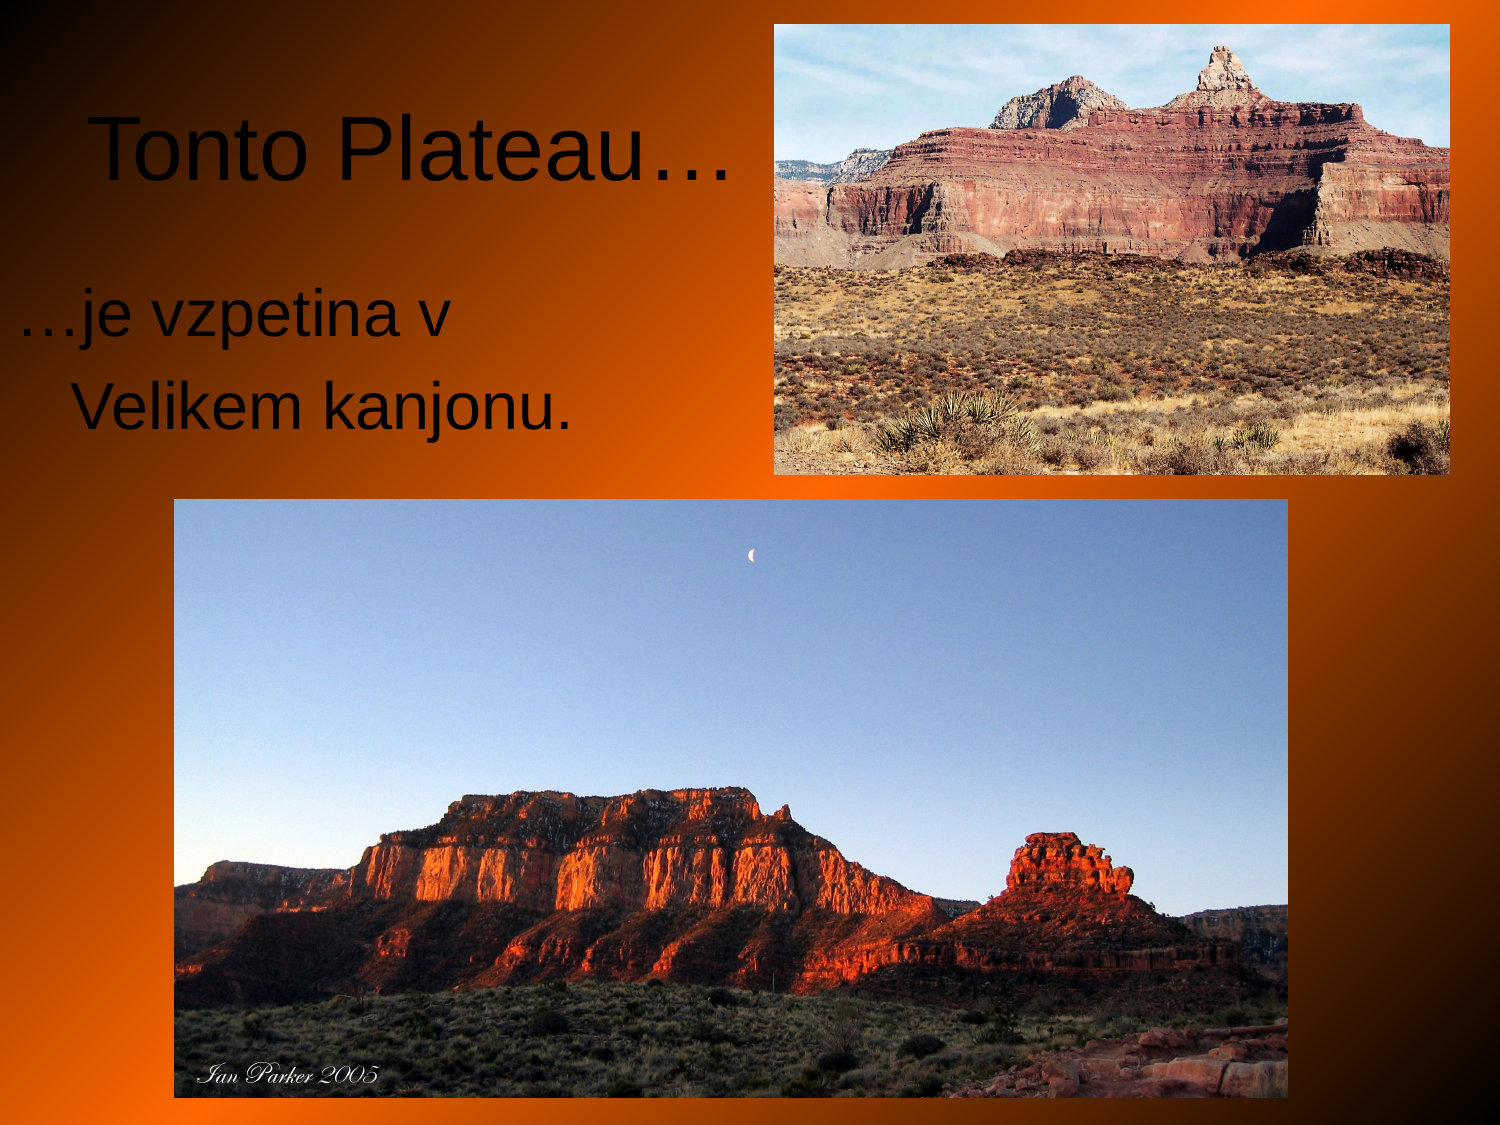

# Tonto Plateau…
…je vzpetina v
 Velikem kanjonu.